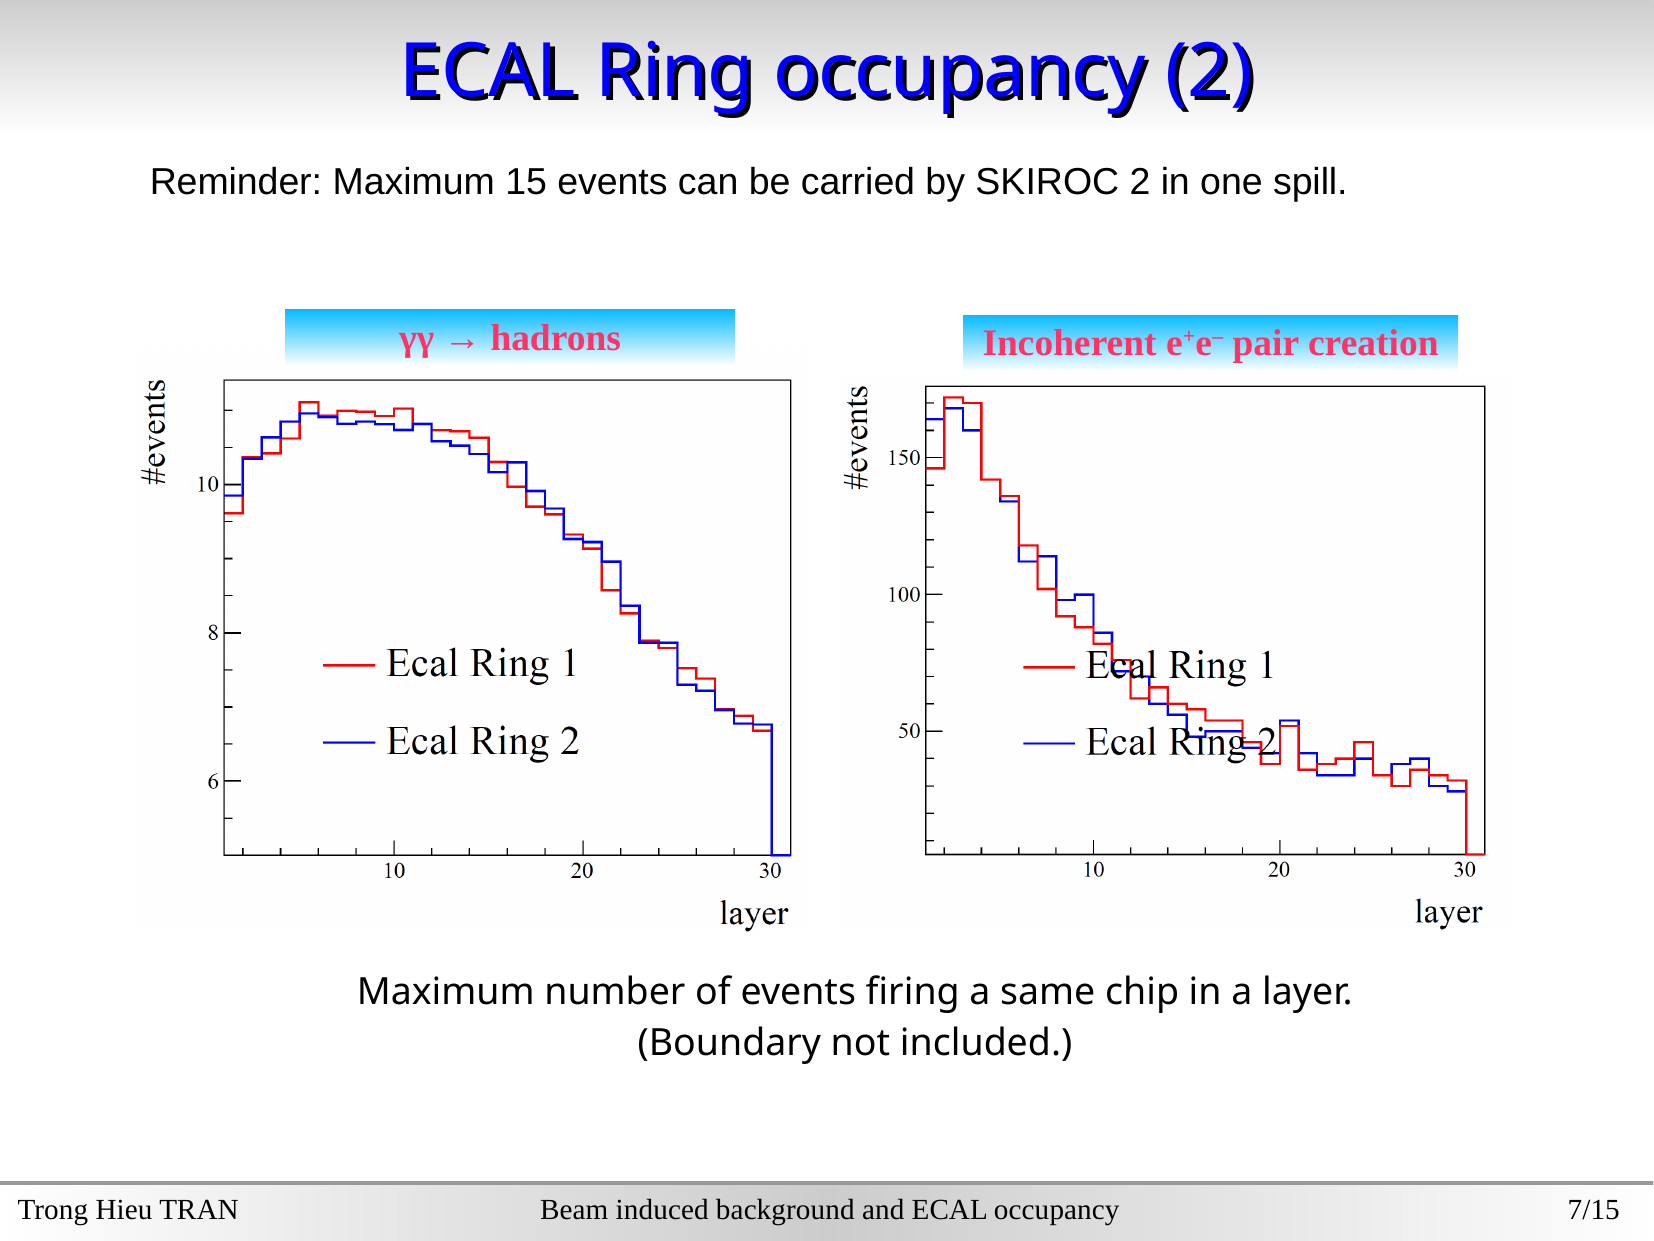

# ECAL Ring occupancy (2)
Reminder: Maximum 15 events can be carried by SKIROC 2 in one spill.
γγ → hadrons
Incoherent e+e– pair creation
Maximum number of events firing a same chip in a layer.
(Boundary not included.)
Trong Hieu TRAN
Beam induced background and ECAL occupancy
7